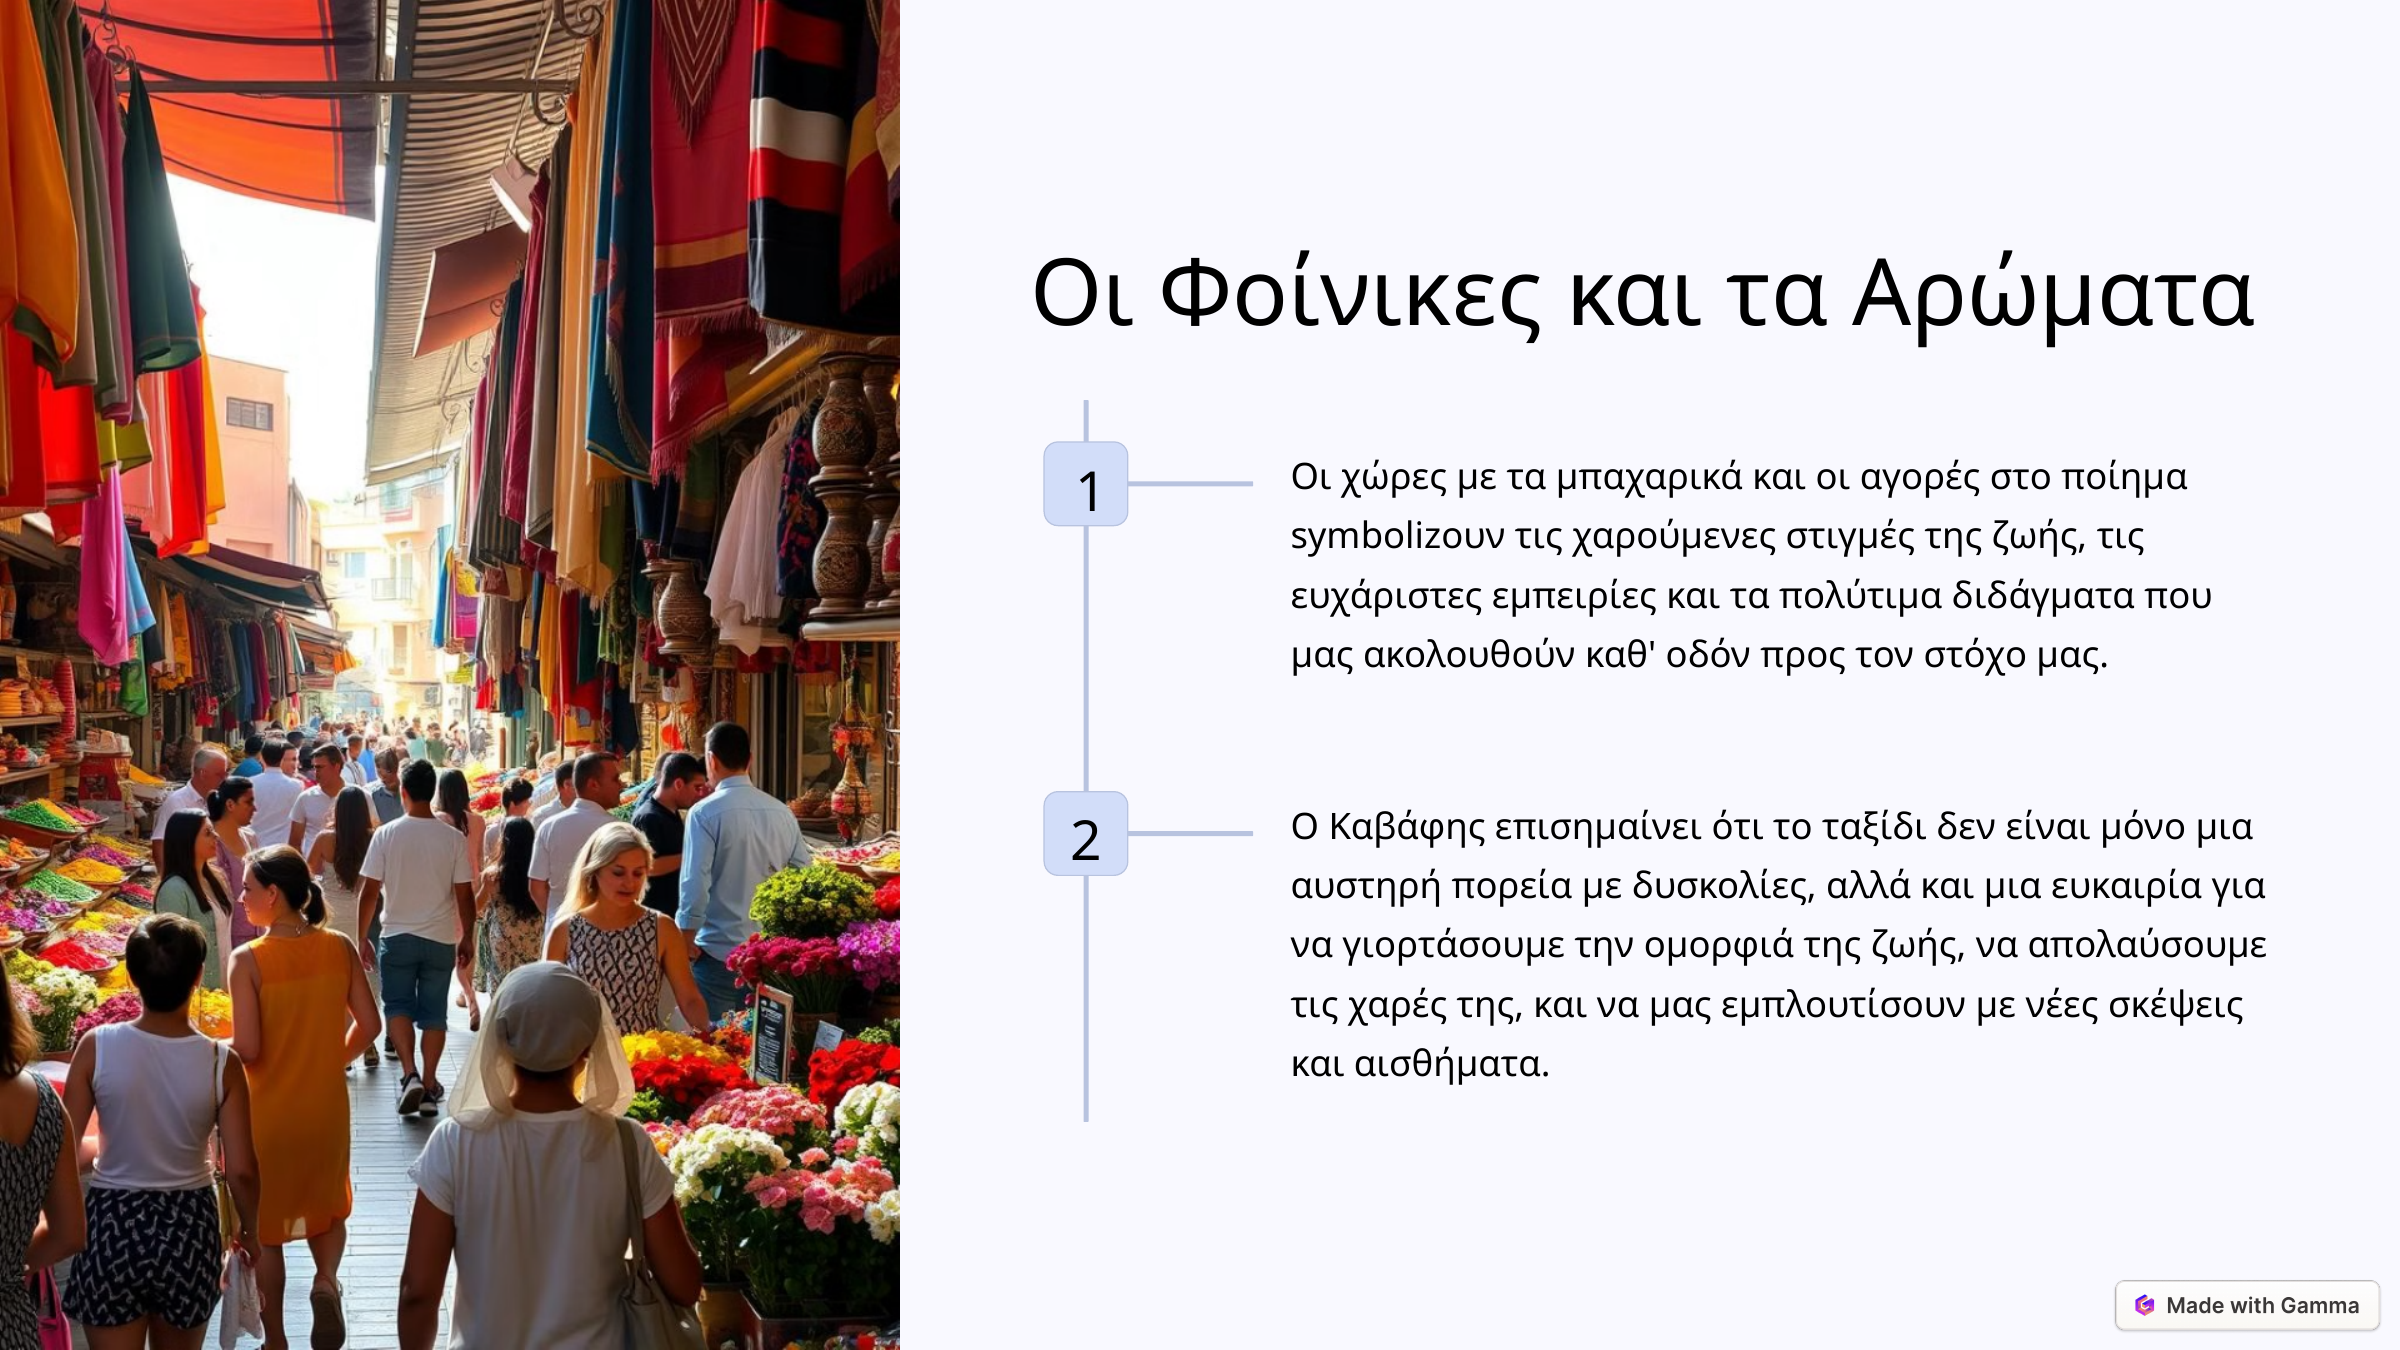

Οι Φοίνικες και τα Αρώματα
Οι χώρες με τα μπαχαρικά και οι αγορές στο ποίημα symbolizουν τις χαρούμενες στιγμές της ζωής, τις ευχάριστες εμπειρίες και τα πολύτιμα διδάγματα που μας ακολουθούν καθ' οδόν προς τον στόχο μας.
1
Ο Καβάφης επισημαίνει ότι το ταξίδι δεν είναι μόνο μια αυστηρή πορεία με δυσκολίες, αλλά και μια ευκαιρία για να γιορτάσουμε την ομορφιά της ζωής, να απολαύσουμε τις χαρές της, και να μας εμπλουτίσουν με νέες σκέψεις και αισθήματα.
2